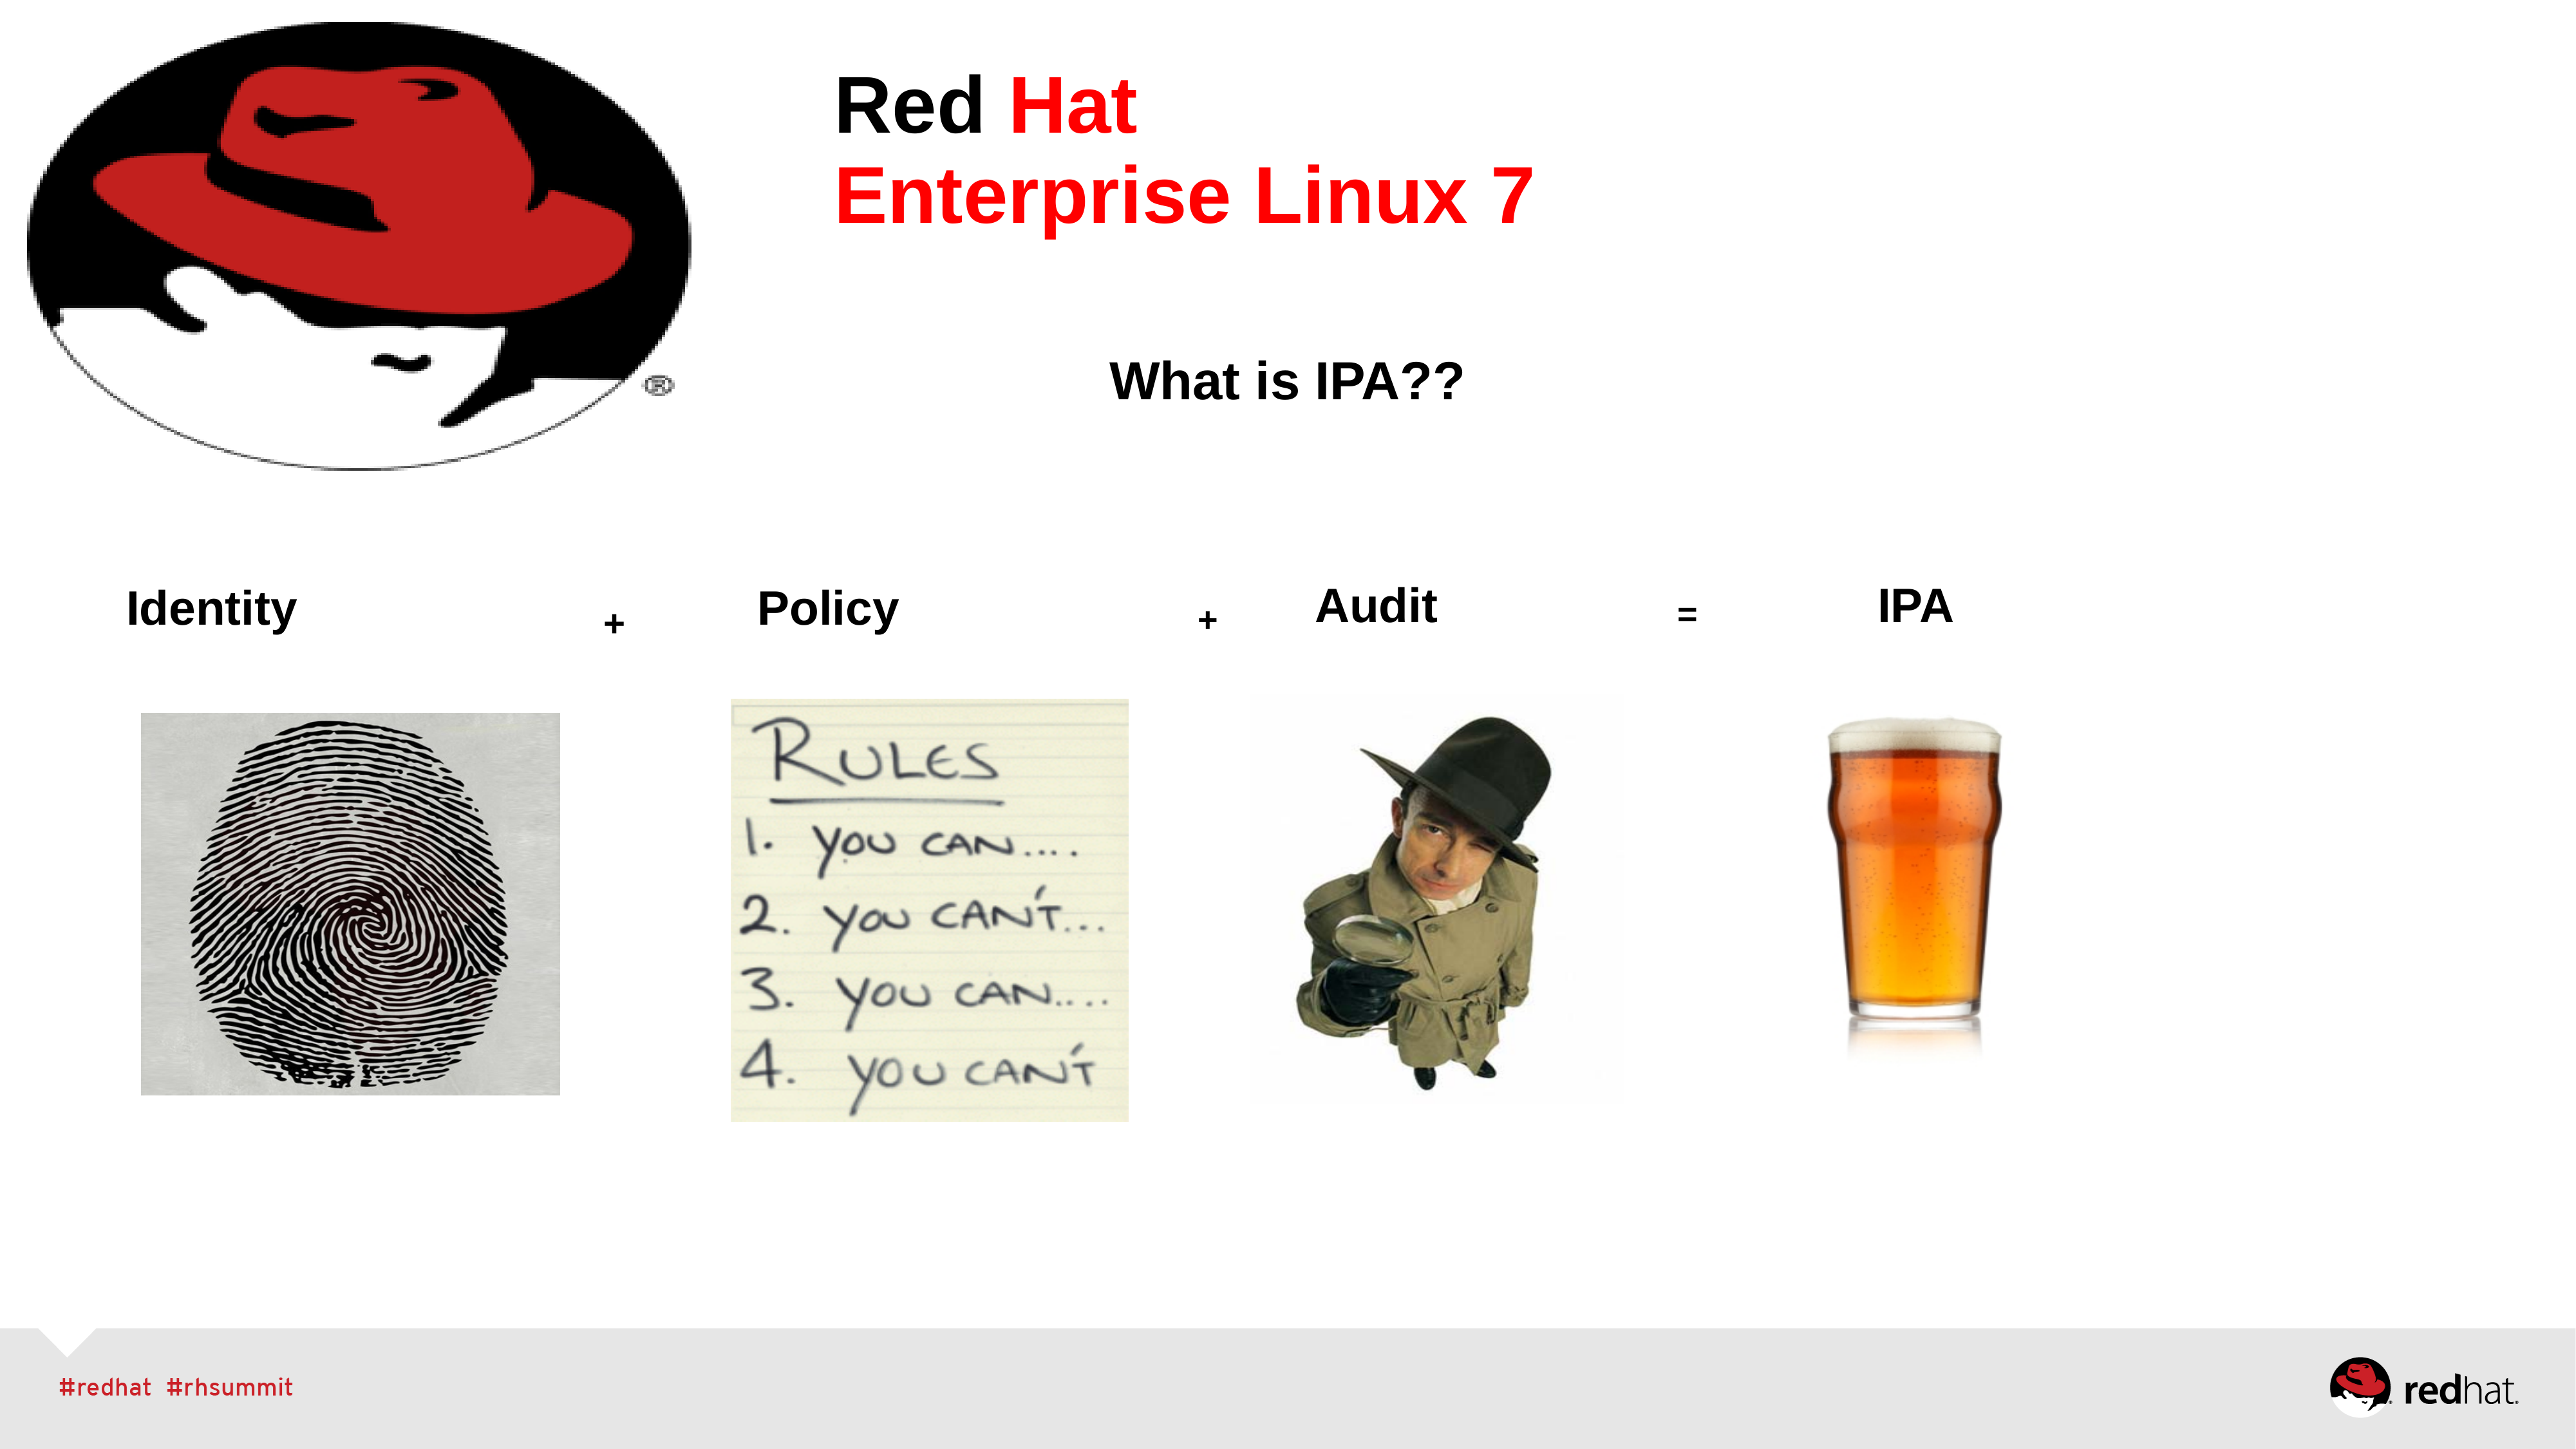

Red Hat
Enterprise Linux 7
What is IPA??
Audit
+
IPA
=
Identity
Policy
+